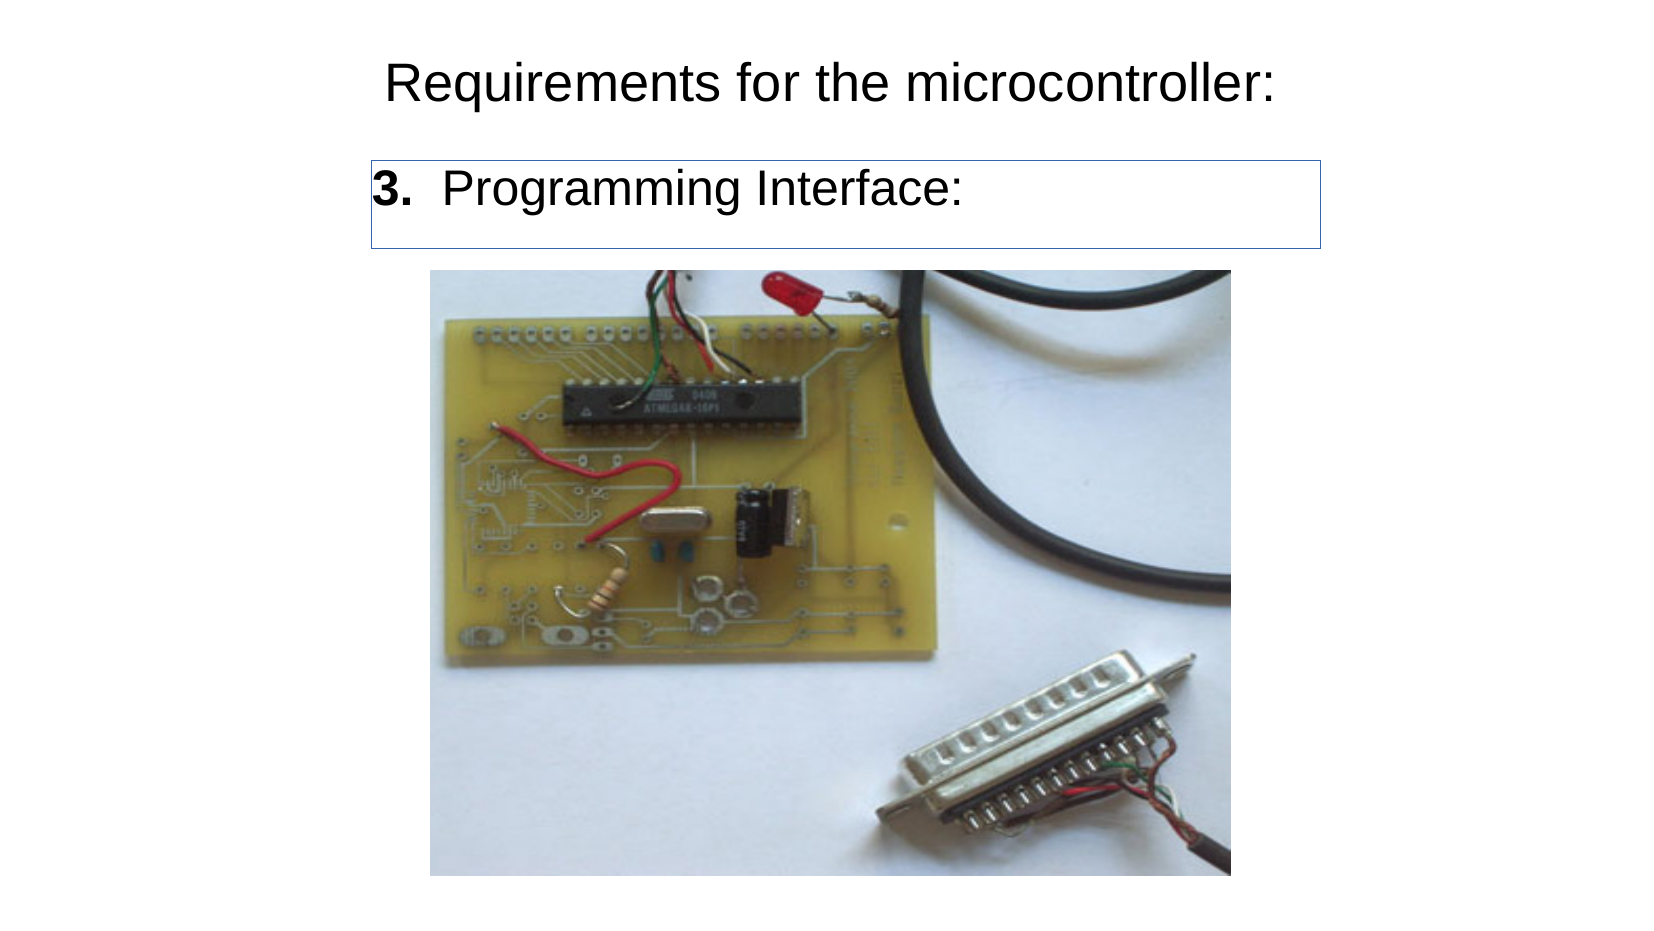

# Requirements for the microcontroller:
3. Programming Interface: